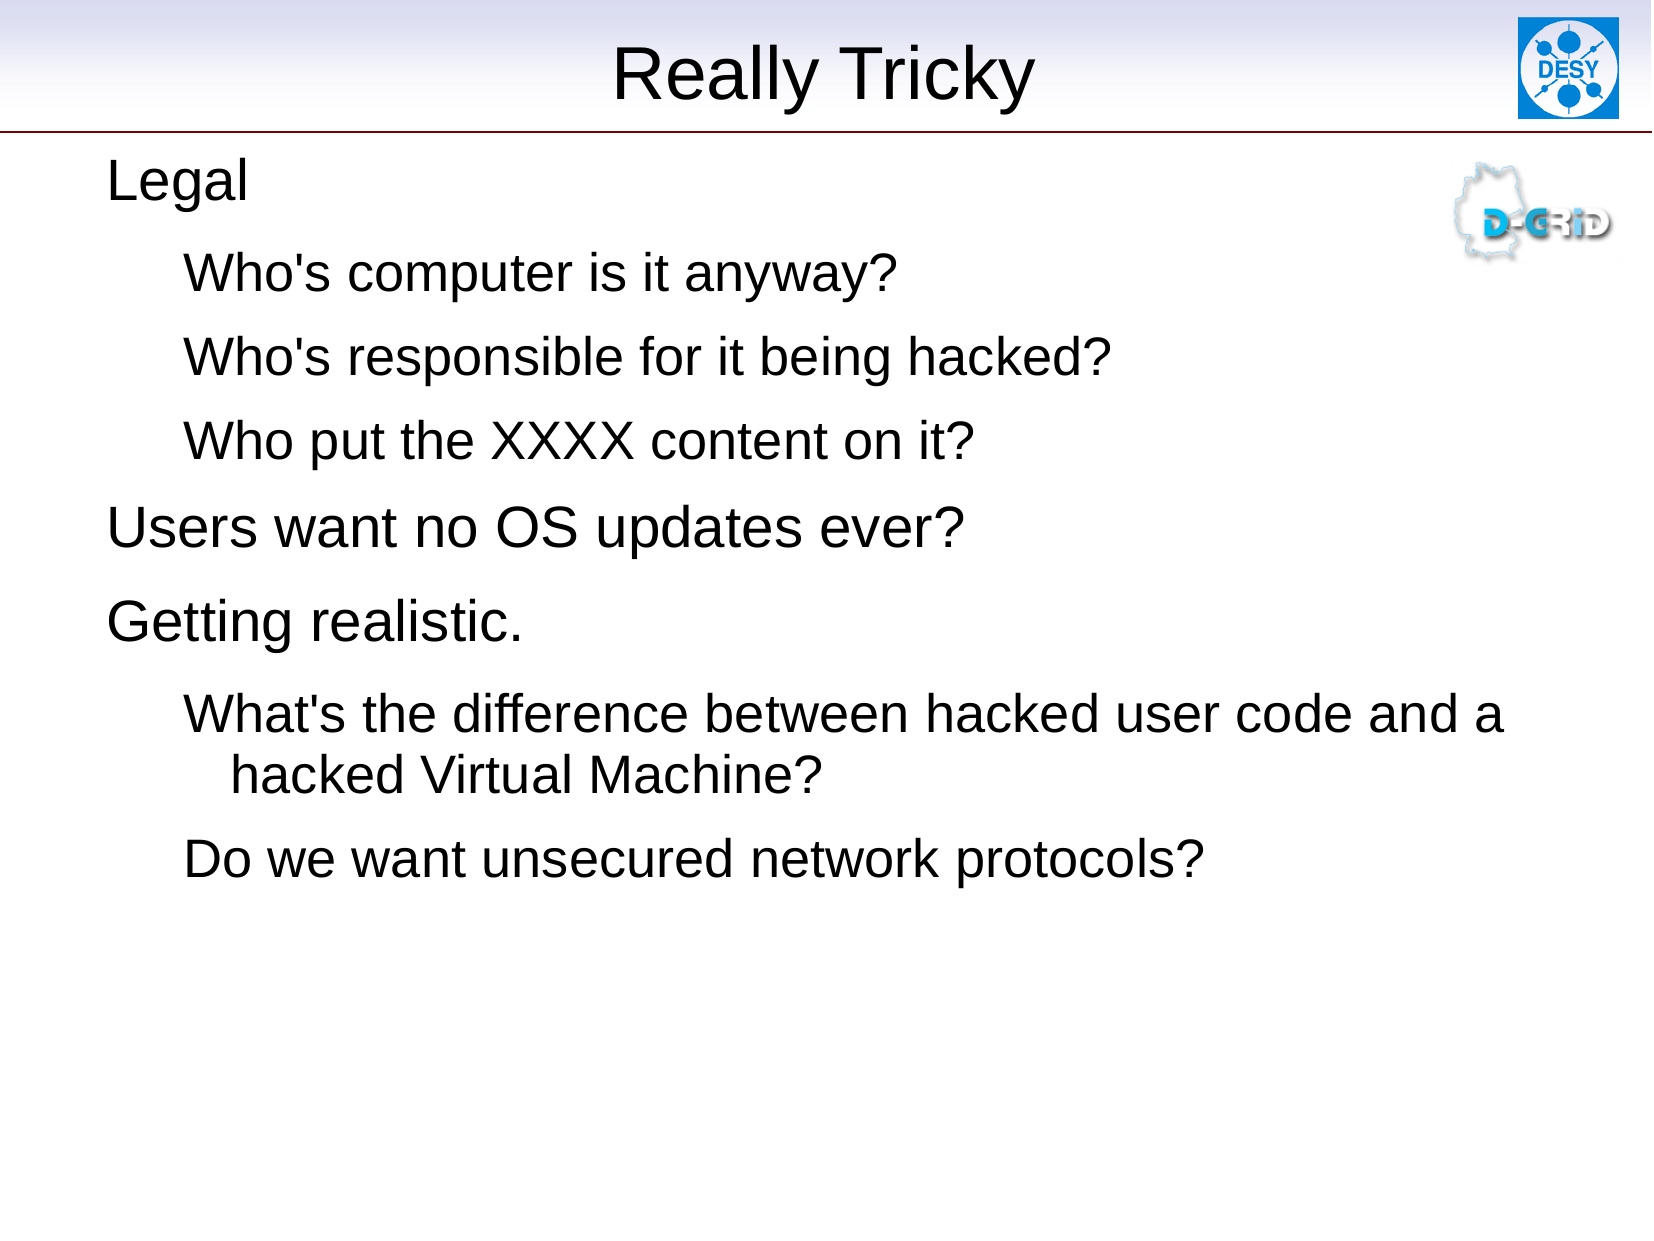

# Really Tricky
Legal
Who's computer is it anyway?
Who's responsible for it being hacked?
Who put the XXXX content on it?
Users want no OS updates ever?
Getting realistic.
What's the difference between hacked user code and a hacked Virtual Machine?
Do we want unsecured network protocols?